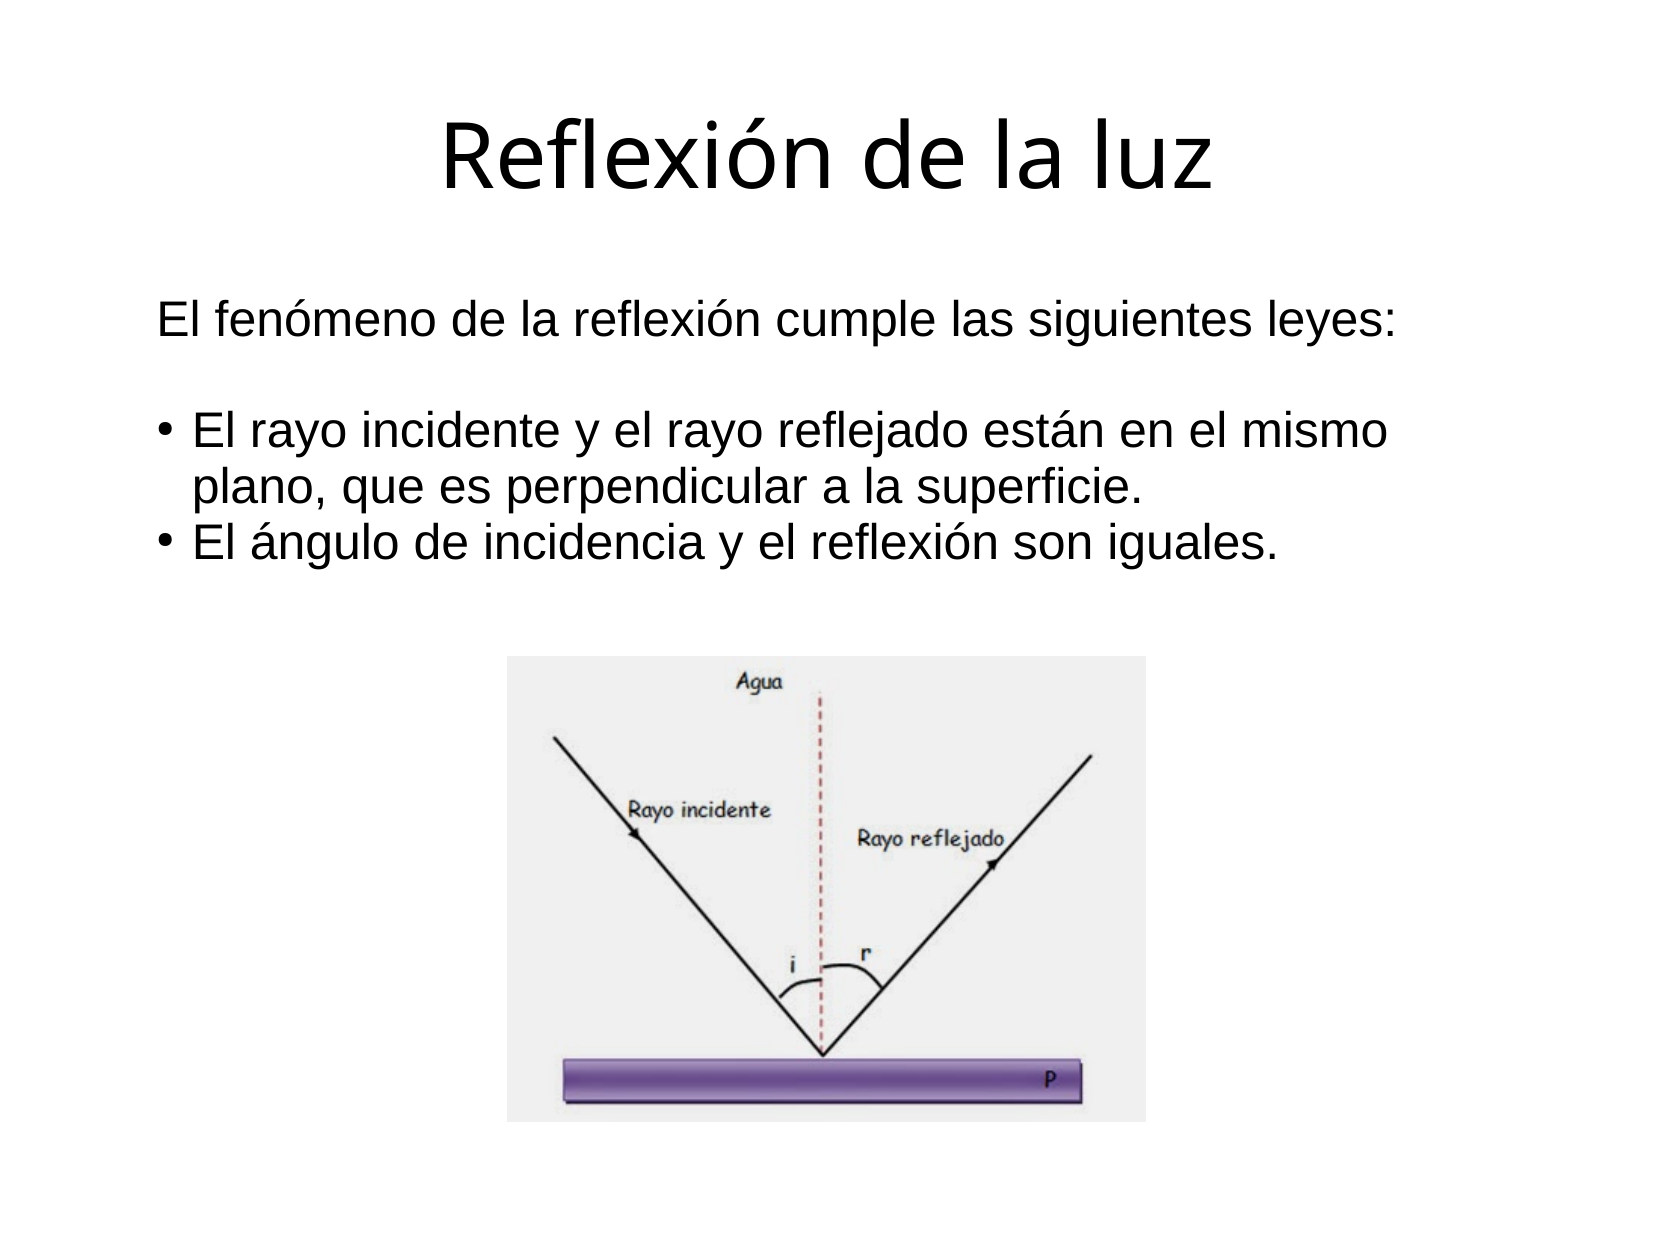

# Reflexión de la luz
El fenómeno de la reflexión cumple las siguientes leyes:
El rayo incidente y el rayo reflejado están en el mismo plano, que es perpendicular a la superficie.
El ángulo de incidencia y el reflexión son iguales.